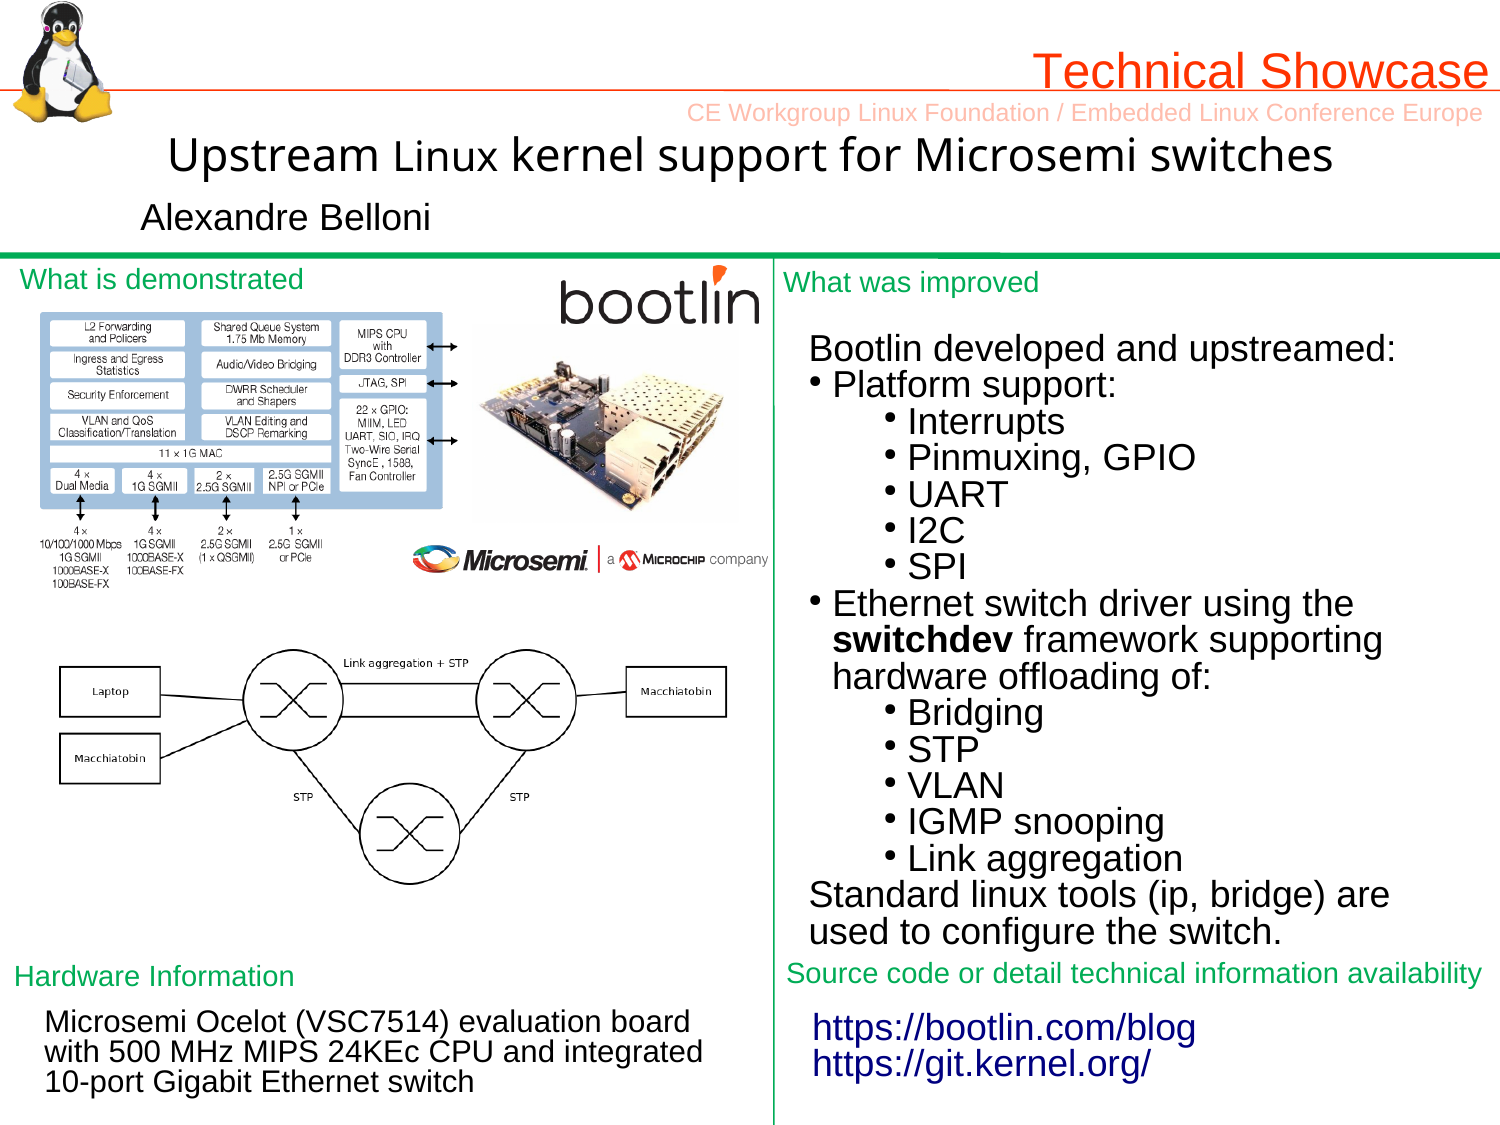

Upstream Linux kernel support for Microsemi switches
Alexandre Belloni
Bootlin developed and upstreamed:
 Platform support:
 Interrupts
 Pinmuxing, GPIO
 UART
 I2C
 SPI
 Ethernet switch driver using the switchdev framework supporting hardware offloading of:
 Bridging
 STP
 VLAN
 IGMP snooping
 Link aggregation
Standard linux tools (ip, bridge) are used to configure the switch.
Microsemi Ocelot (VSC7514) evaluation board with 500 MHz MIPS 24KEc CPU and integrated 10-port Gigabit Ethernet switch
https://bootlin.com/blog
https://git.kernel.org/